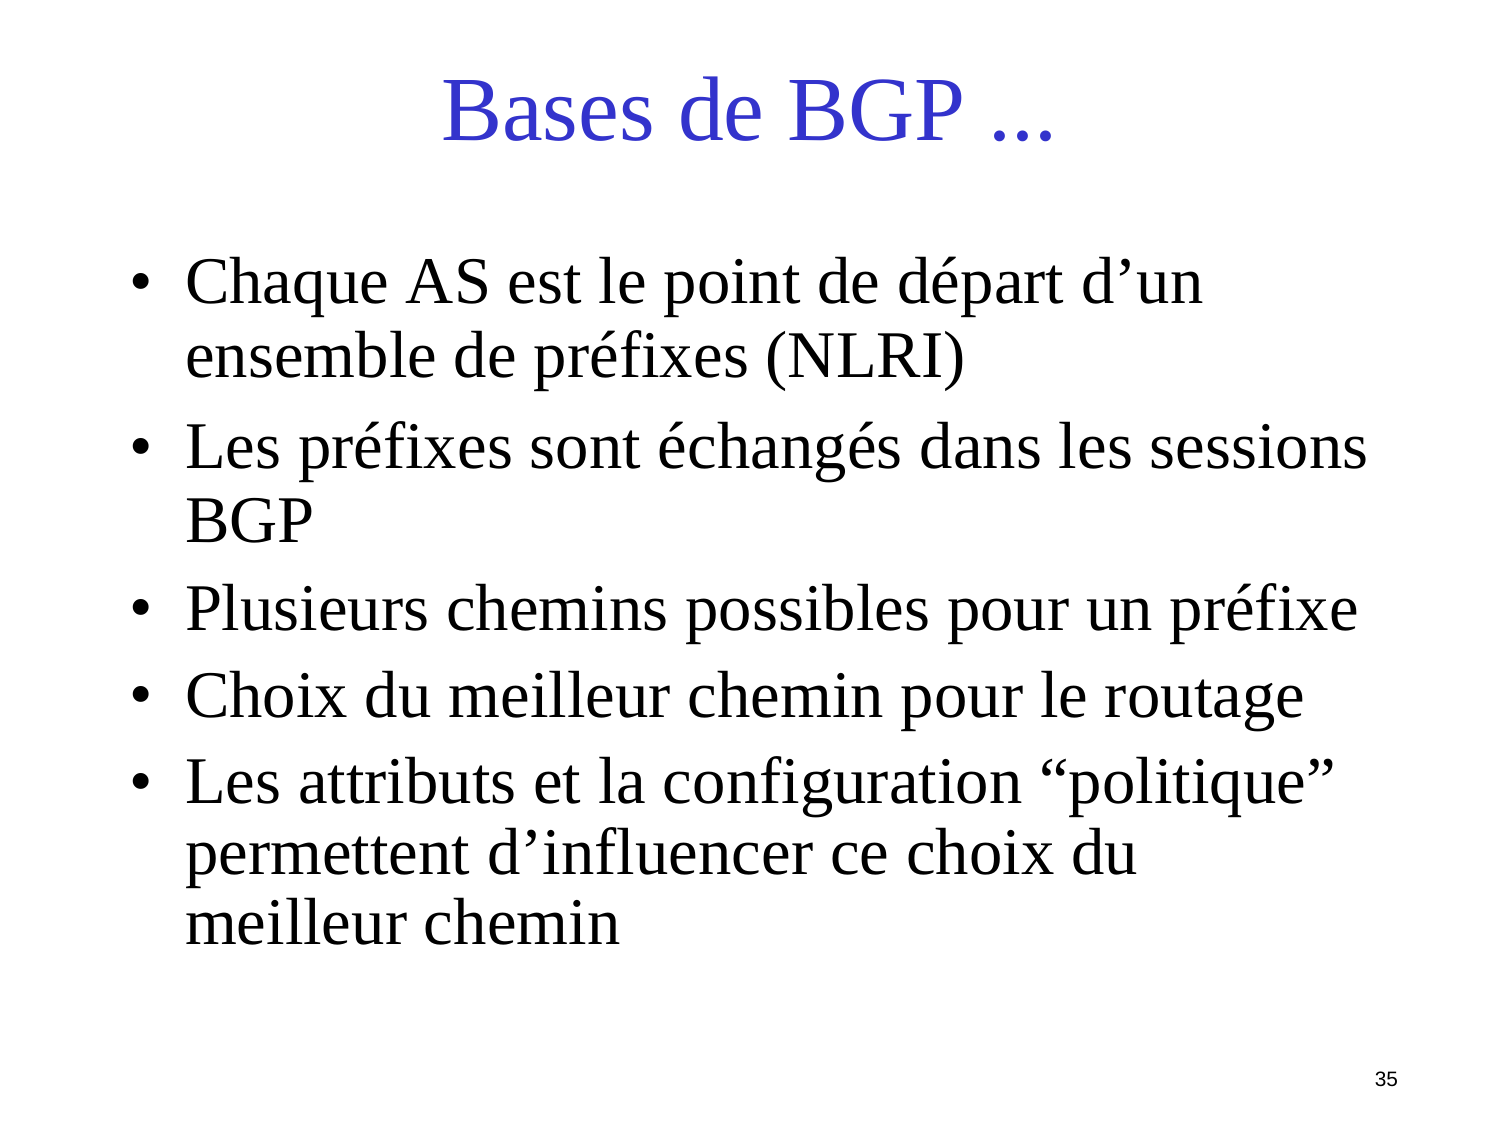

Bases de BGP ...
Chaque AS est le point de départ d’un ensemble de préfixes (NLRI)
Les préfixes sont échangés dans les sessions BGP
Plusieurs chemins possibles pour un préfixe
Choix du meilleur chemin pour le routage
Les attributs et la configuration “politique” permettent d’influencer ce choix du meilleur chemin